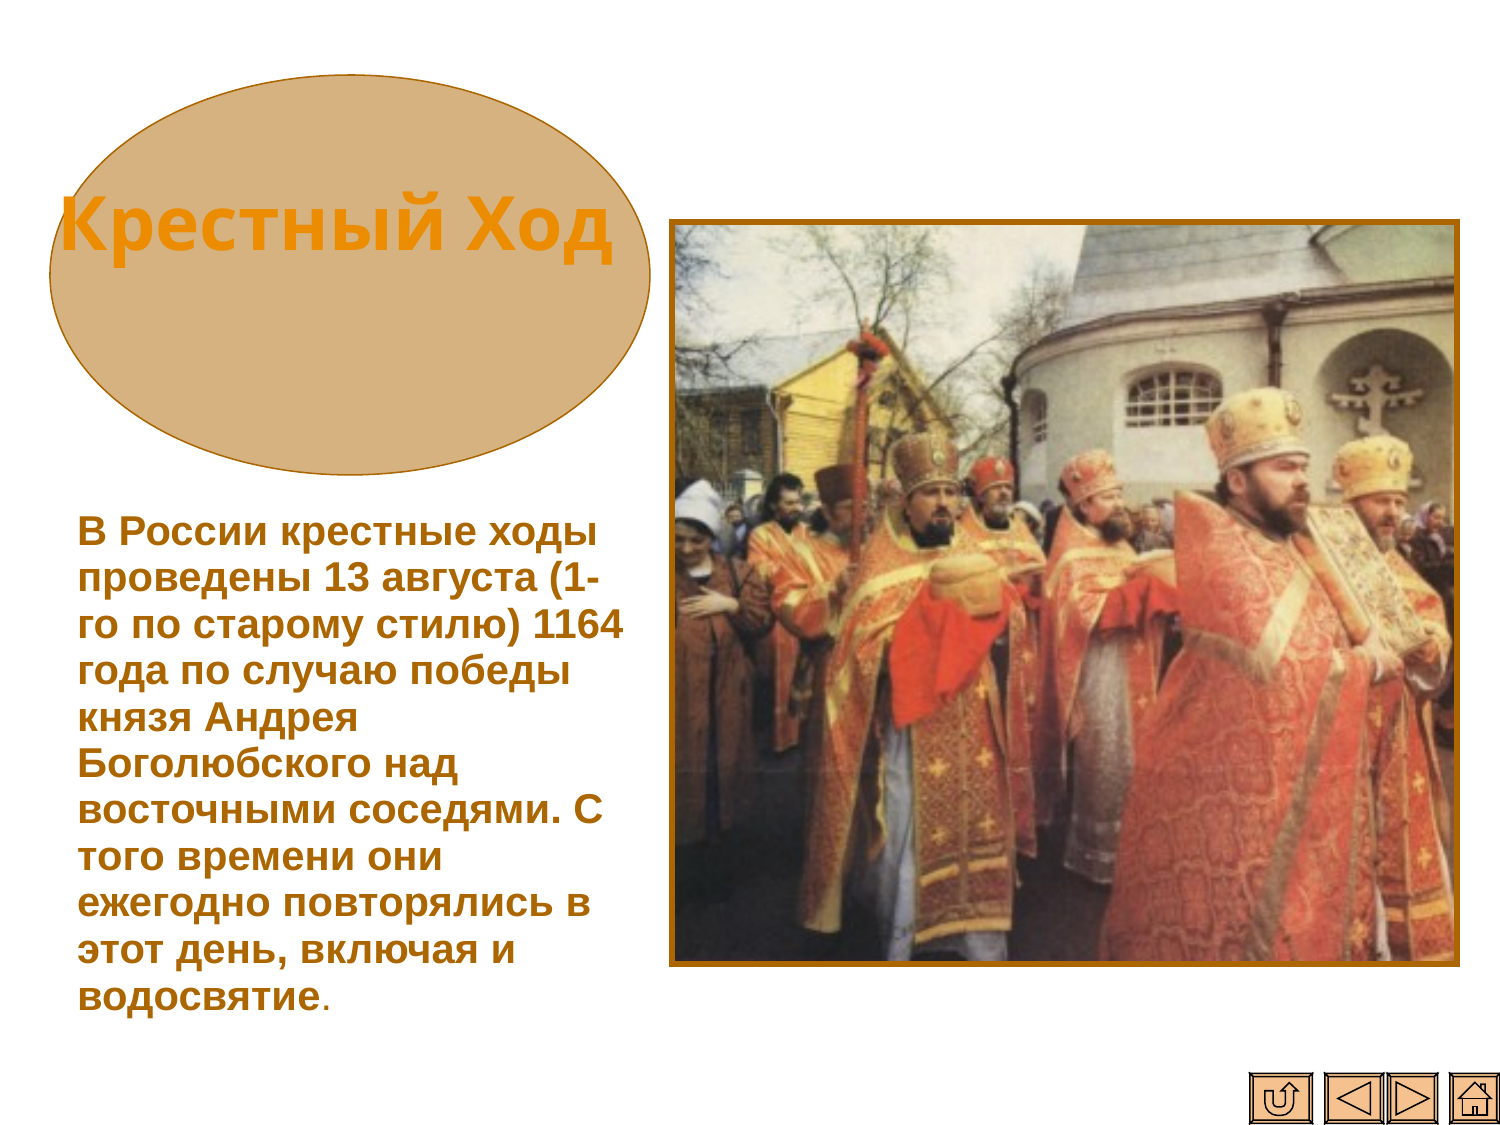

Крестный Ход
В России крестные ходы проведены 13 августа (1-го по старому стилю) 1164 года по случаю победы князя Андрея Боголюбского над восточными соседями. С того времени они ежегодно повторялись в этот день, включая и водосвятие.